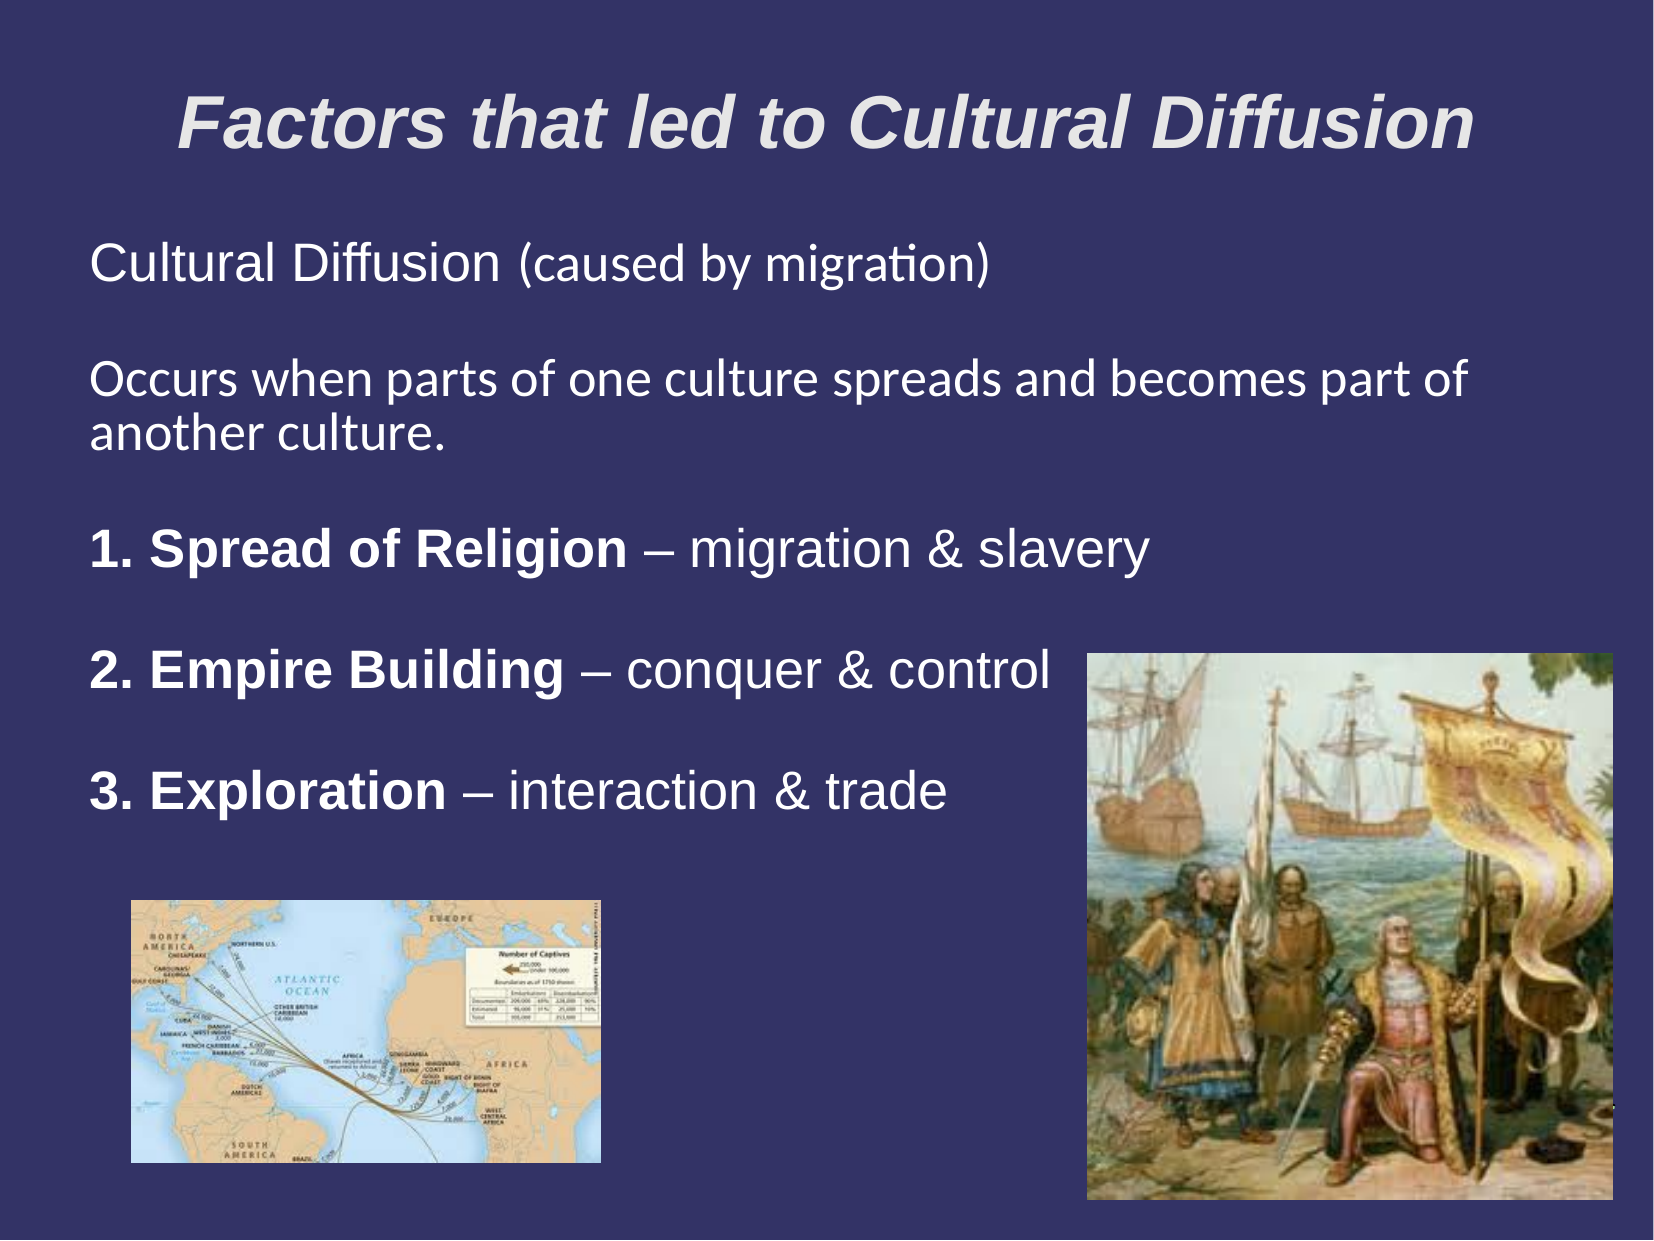

# Factors that led to Cultural Diffusion
Cultural Diffusion (caused by migration)
Occurs when parts of one culture spreads and becomes part of another culture.
1. Spread of Religion – migration & slavery
2. Empire Building – conquer & control
3. Exploration – interaction & trade